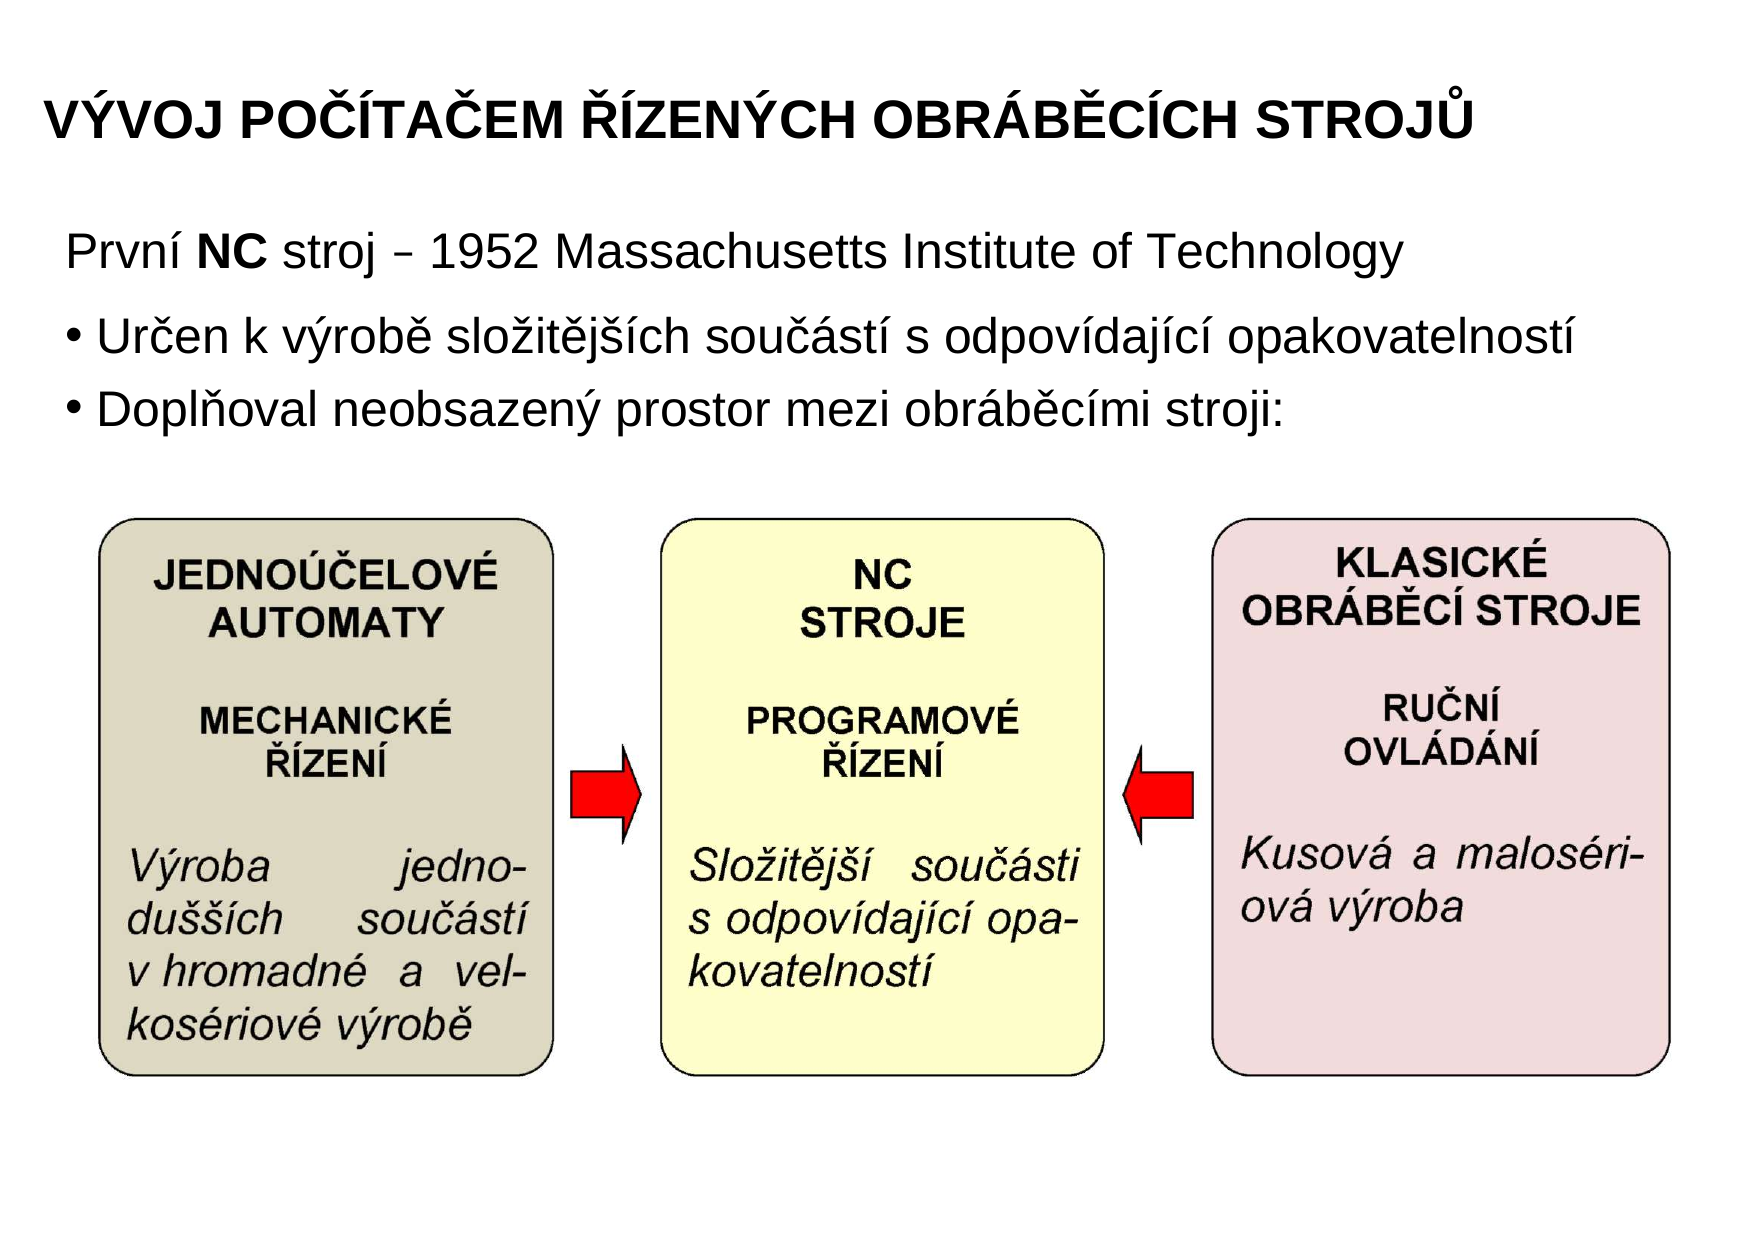

VÝVOJ POČÍTAČEM ŘÍZENÝCH OBRÁBĚCÍCH STROJŮ
První NC stroj – 1952 Massachusetts Institute of Technology
 Určen k výrobě složitějších součástí s odpovídající opakovatelností
 Doplňoval neobsazený prostor mezi obráběcími stroji: